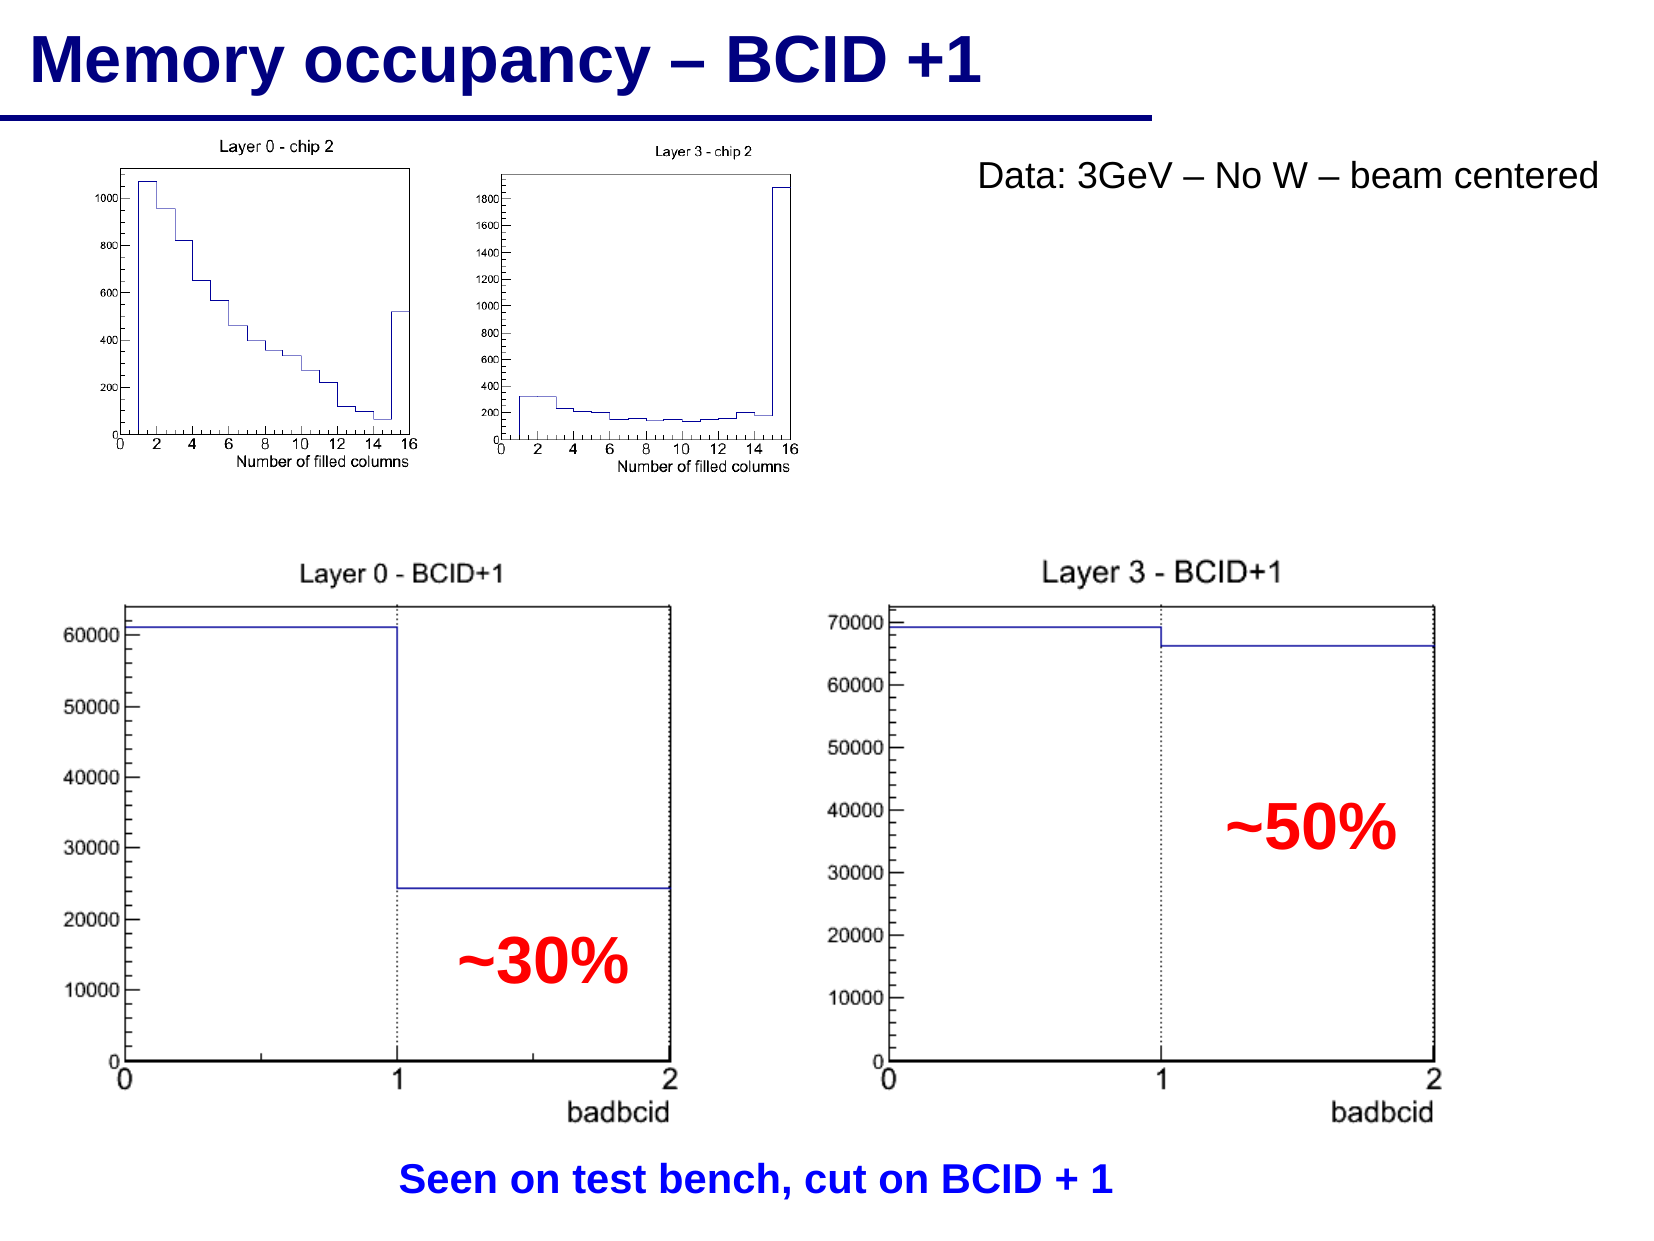

# Memory occupancy – BCID +1
Data: 3GeV – No W – beam centered
~50%
~30%
Seen on test bench, cut on BCID + 1